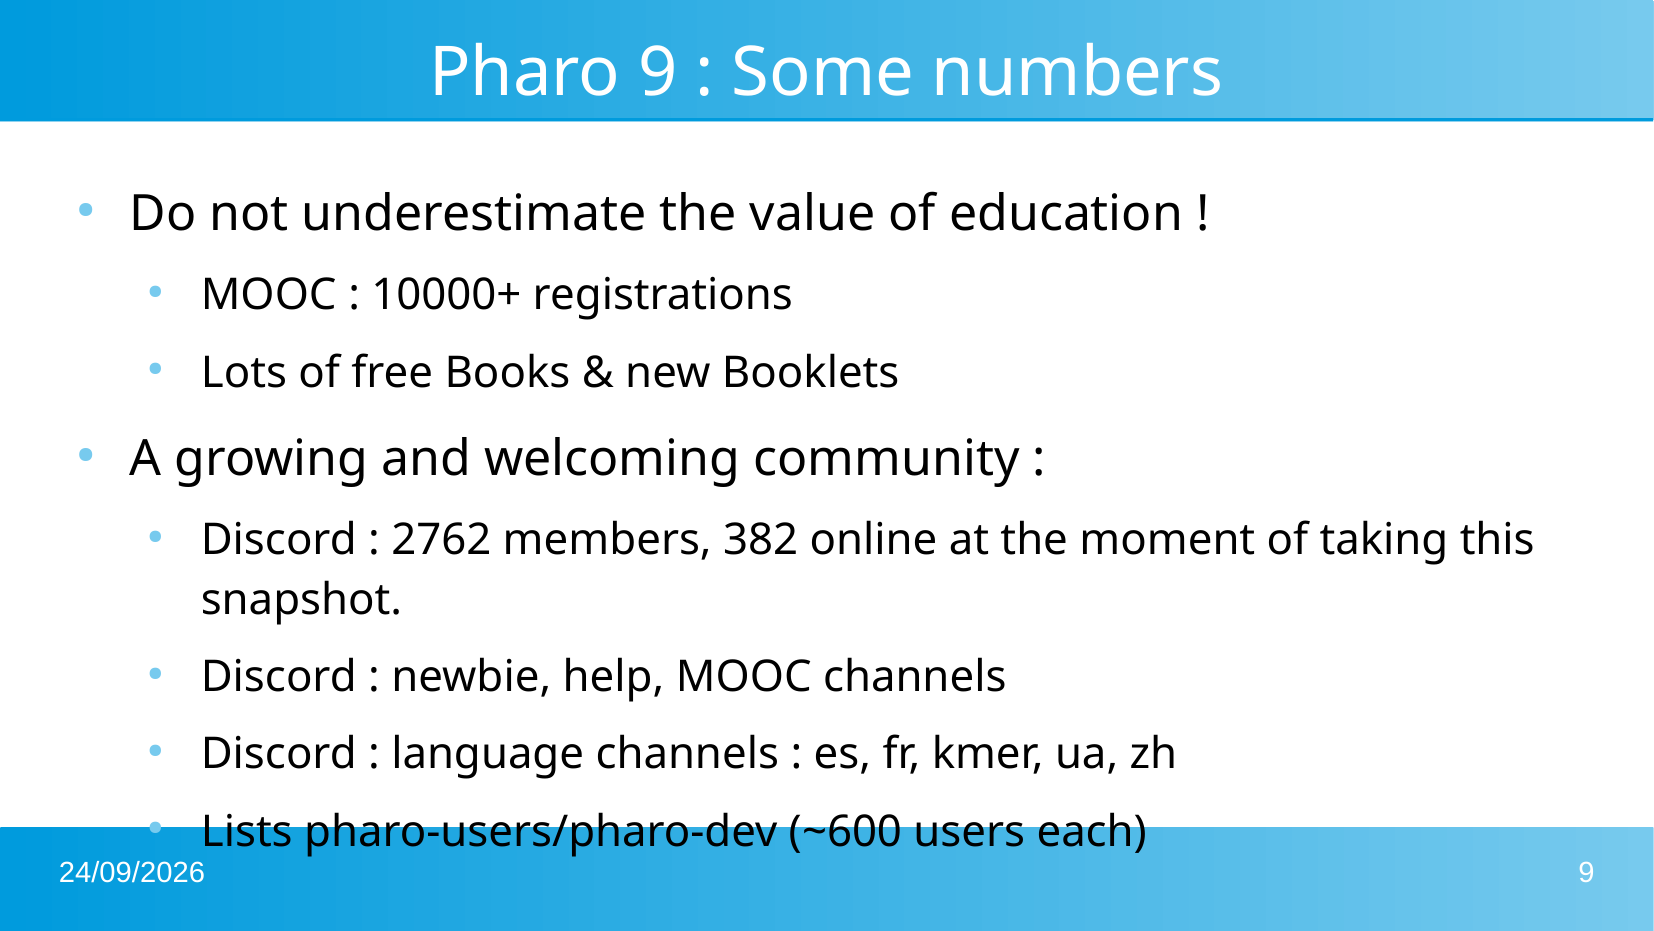

# Pharo 9 : Some numbers
Do not underestimate the value of education !
MOOC : 10000+ registrations
Lots of free Books & new Booklets
A growing and welcoming community :
Discord : 2762 members, 382 online at the moment of taking this snapshot.
Discord : newbie, help, MOOC channels
Discord : language channels : es, fr, kmer, ua, zh
Lists pharo-users/pharo-dev (~600 users each)
9